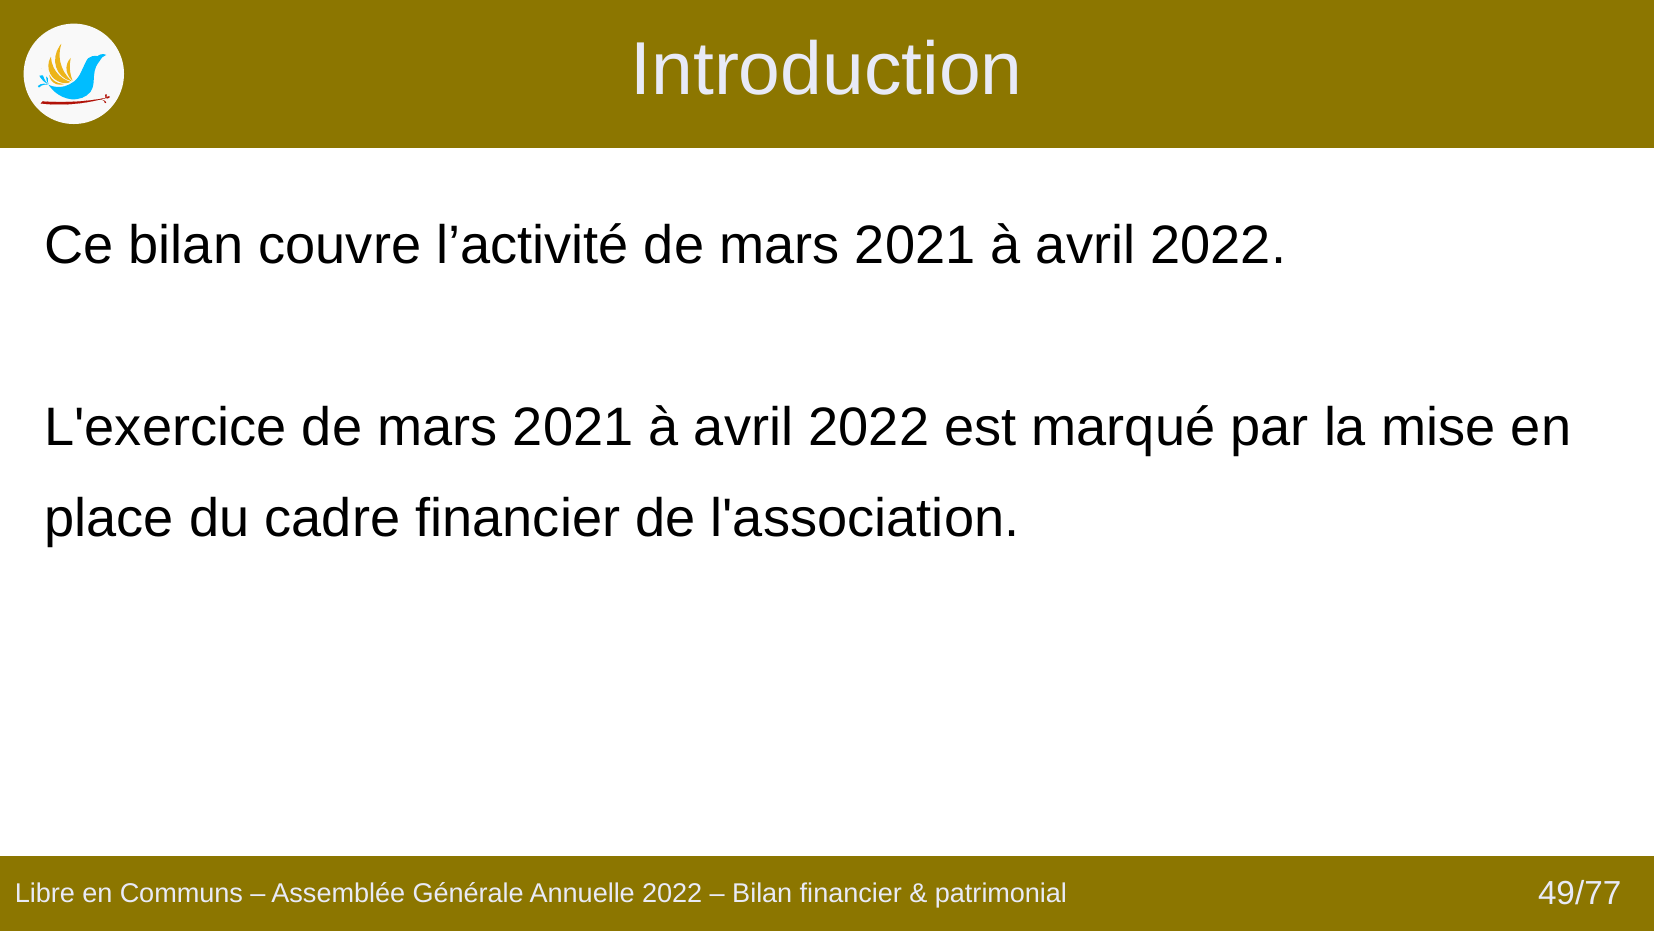

Introduction
Ce bilan couvre l’activité de mars 2021 à avril 2022.
L'exercice de mars 2021 à avril 2022 est marqué par la mise en place du cadre financier de l'association.
Libre en Communs – Assemblée Générale Annuelle 2022 – Bilan financier & patrimonial